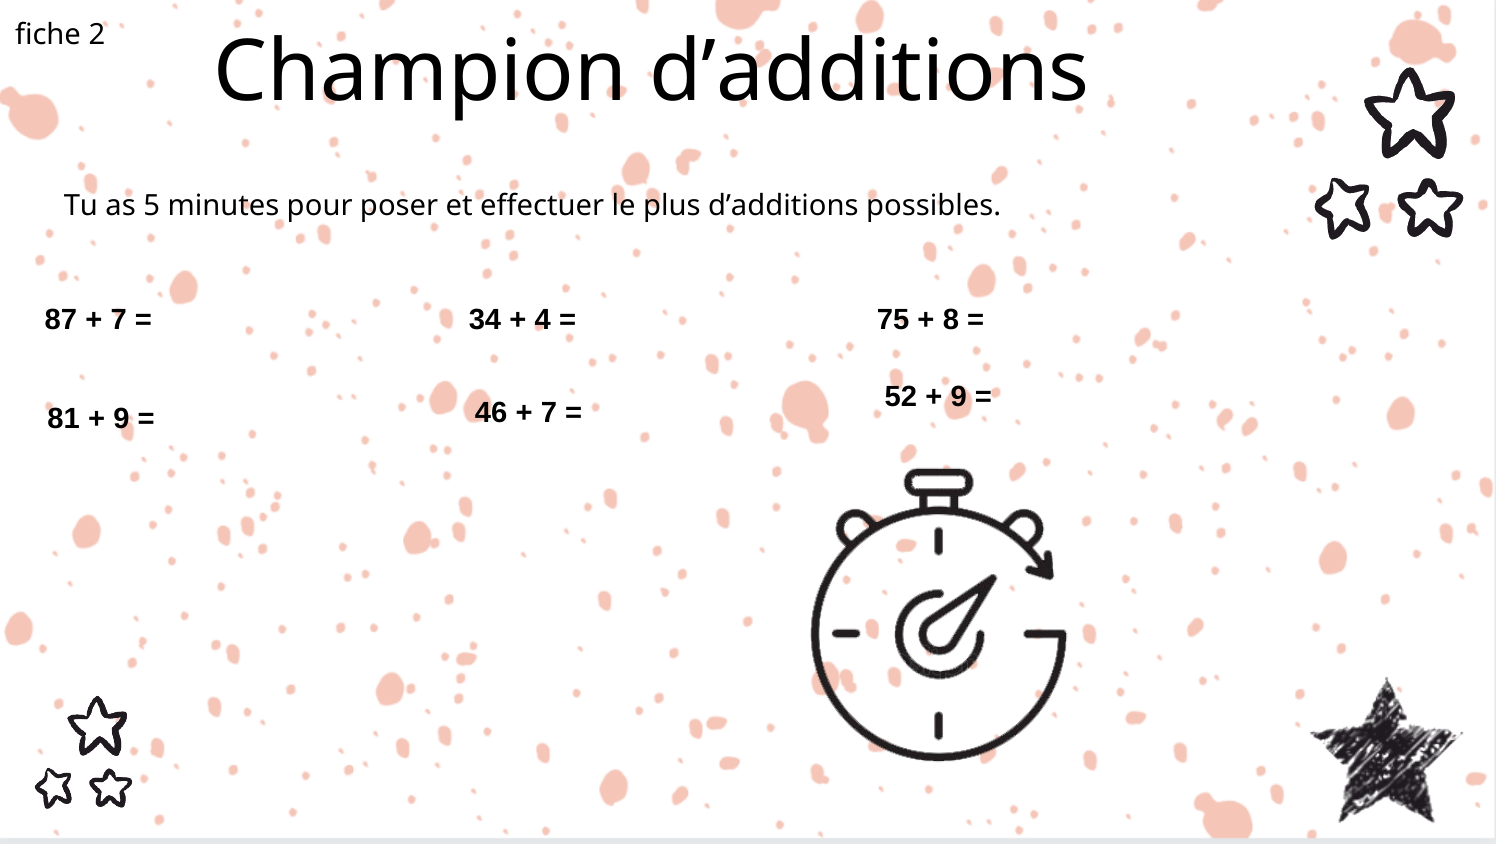

fiche 2
Champion d’additions
Tu as 5 minutes pour poser et effectuer le plus d’additions possibles.
 87 + 7 =
34 + 4 =
 75 + 8 =
 52 + 9 =
46 + 7 =
81 + 9 =